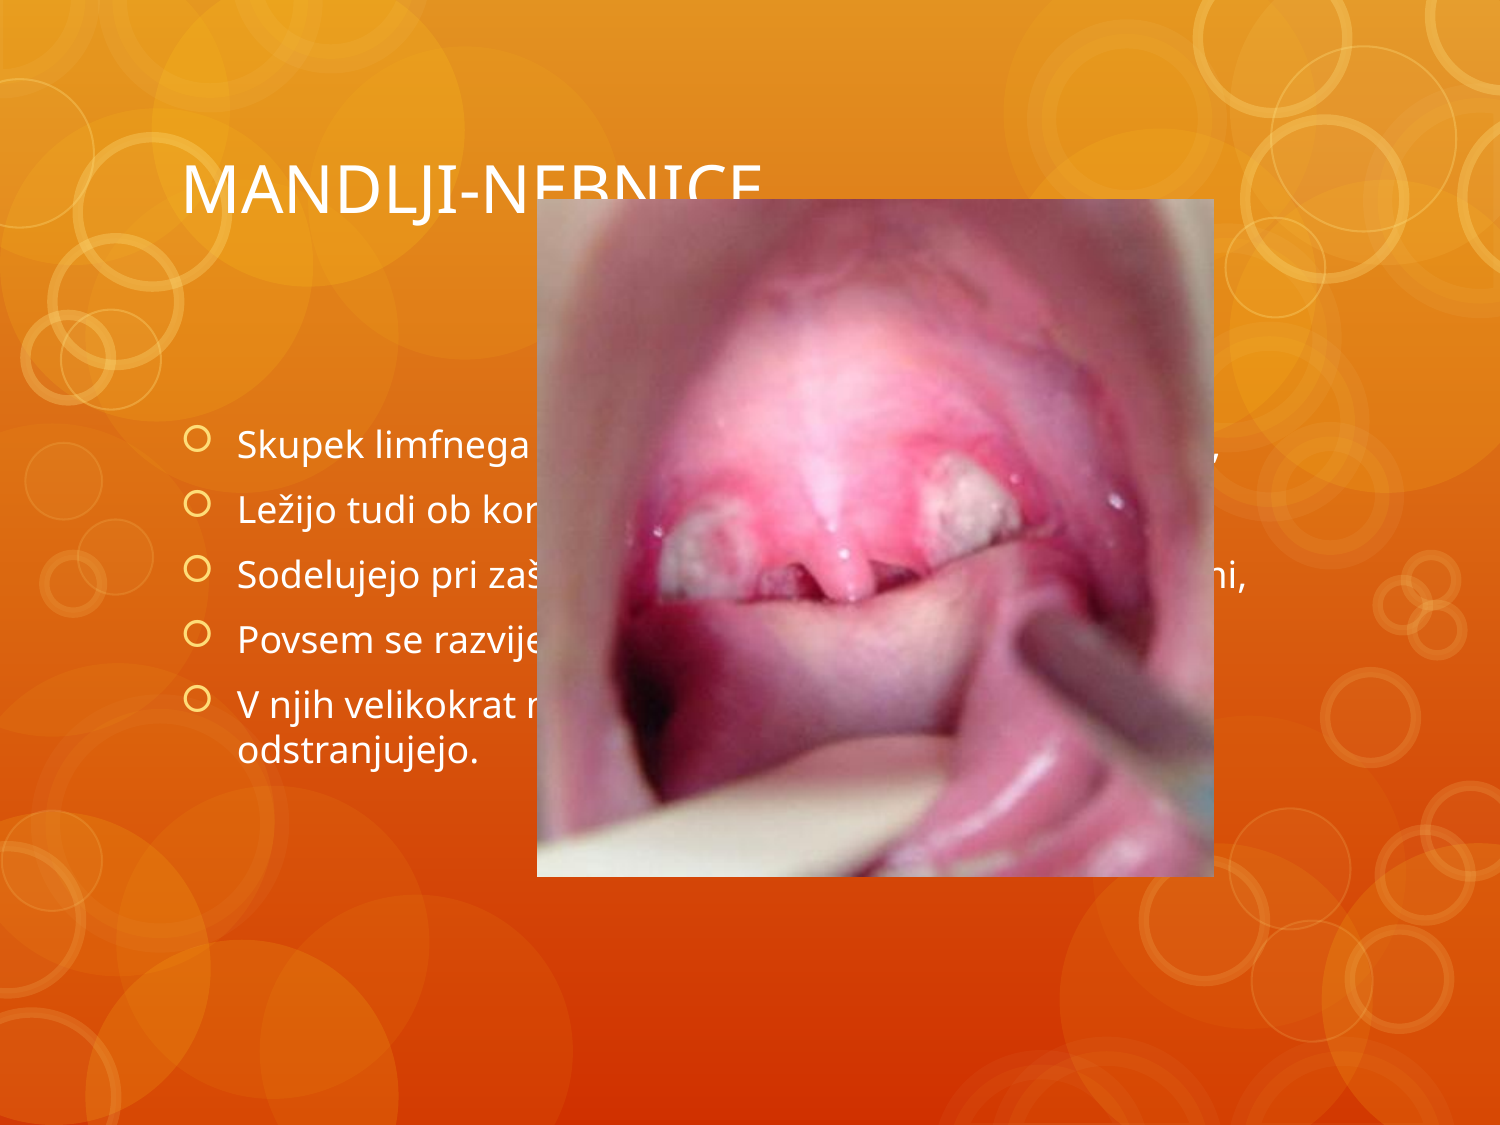

# MANDLJI-NEBNICE
Skupek limfnega tkiva na zadajšnjem delu ustne votline,
Ležijo tudi ob korenu jezika,
Sodelujejo pri zaščiti žrela in dihalnih poti pred okužbami,
Povsem se razvijejo v otroštvu,
V njih velikokrat nastanejo vnetja, zato jih pogosto odstranjujejo.